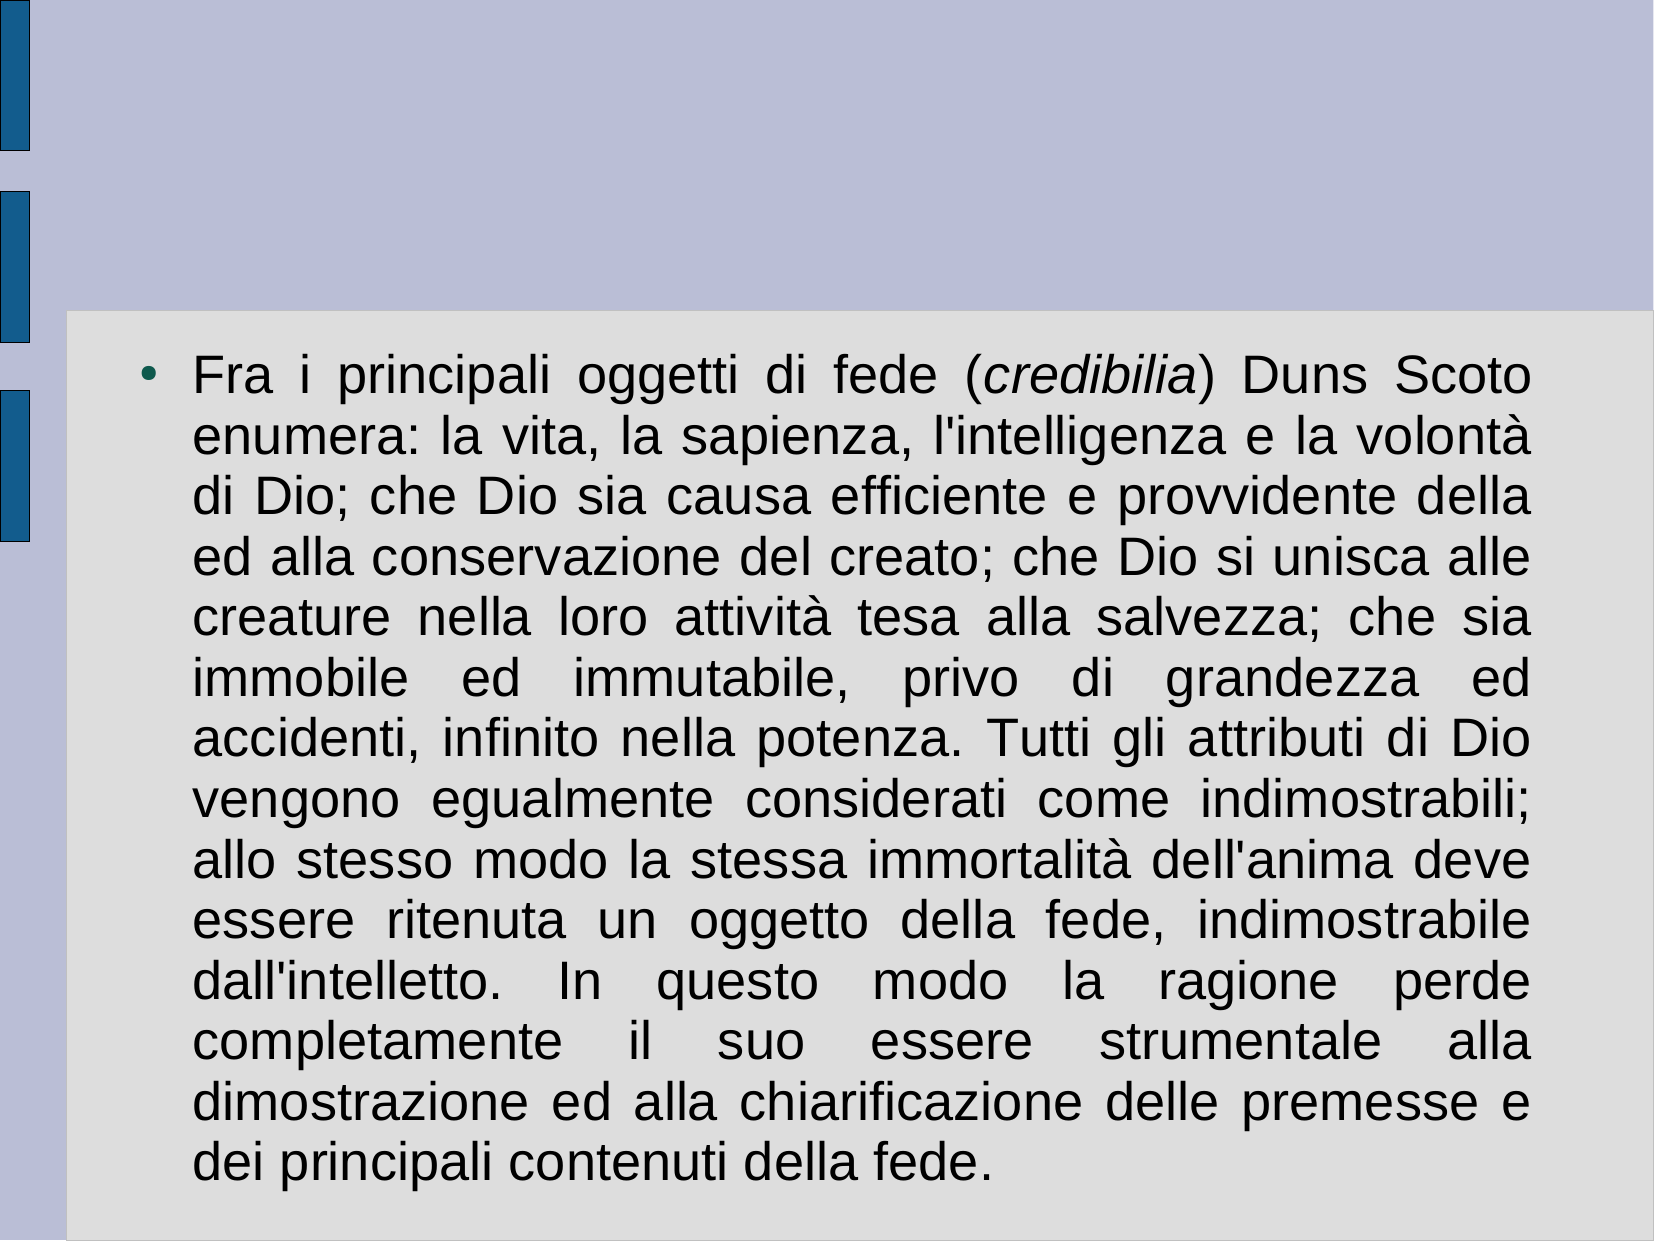

#
Fra i principali oggetti di fede (credibilia) Duns Scoto enumera: la vita, la sapienza, l'intelligenza e la volontà di Dio; che Dio sia causa efficiente e provvidente della ed alla conservazione del creato; che Dio si unisca alle creature nella loro attività tesa alla salvezza; che sia immobile ed immutabile, privo di grandezza ed accidenti, infinito nella potenza. Tutti gli attributi di Dio vengono egualmente considerati come indimostrabili; allo stesso modo la stessa immortalità dell'anima deve essere ritenuta un oggetto della fede, indimostrabile dall'intelletto. In questo modo la ragione perde completamente il suo essere strumentale alla dimostrazione ed alla chiarificazione delle premesse e dei principali contenuti della fede.